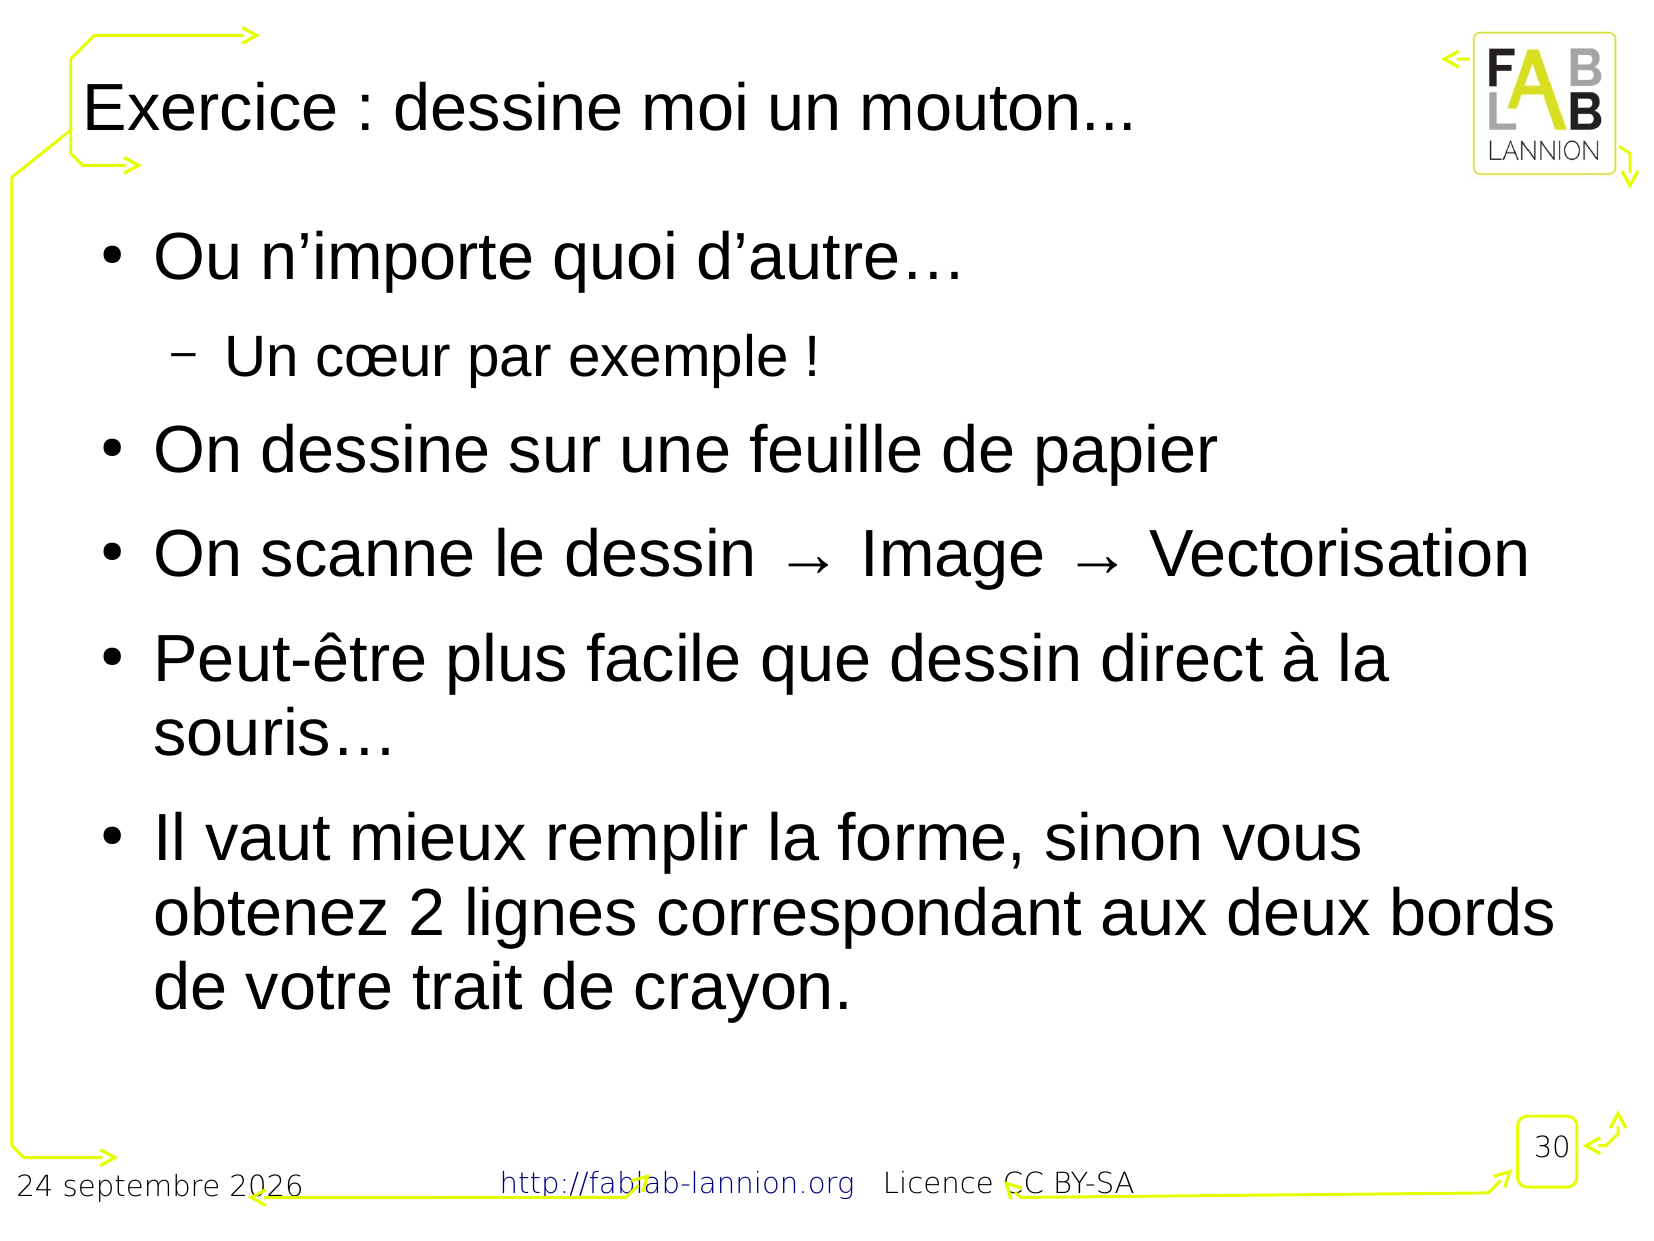

# Exercice : dessine moi un mouton...
Ou n’importe quoi d’autre…
Un cœur par exemple !
On dessine sur une feuille de papier
On scanne le dessin → Image → Vectorisation
Peut-être plus facile que dessin direct à la souris…
Il vaut mieux remplir la forme, sinon vous obtenez 2 lignes correspondant aux deux bords de votre trait de crayon.
30